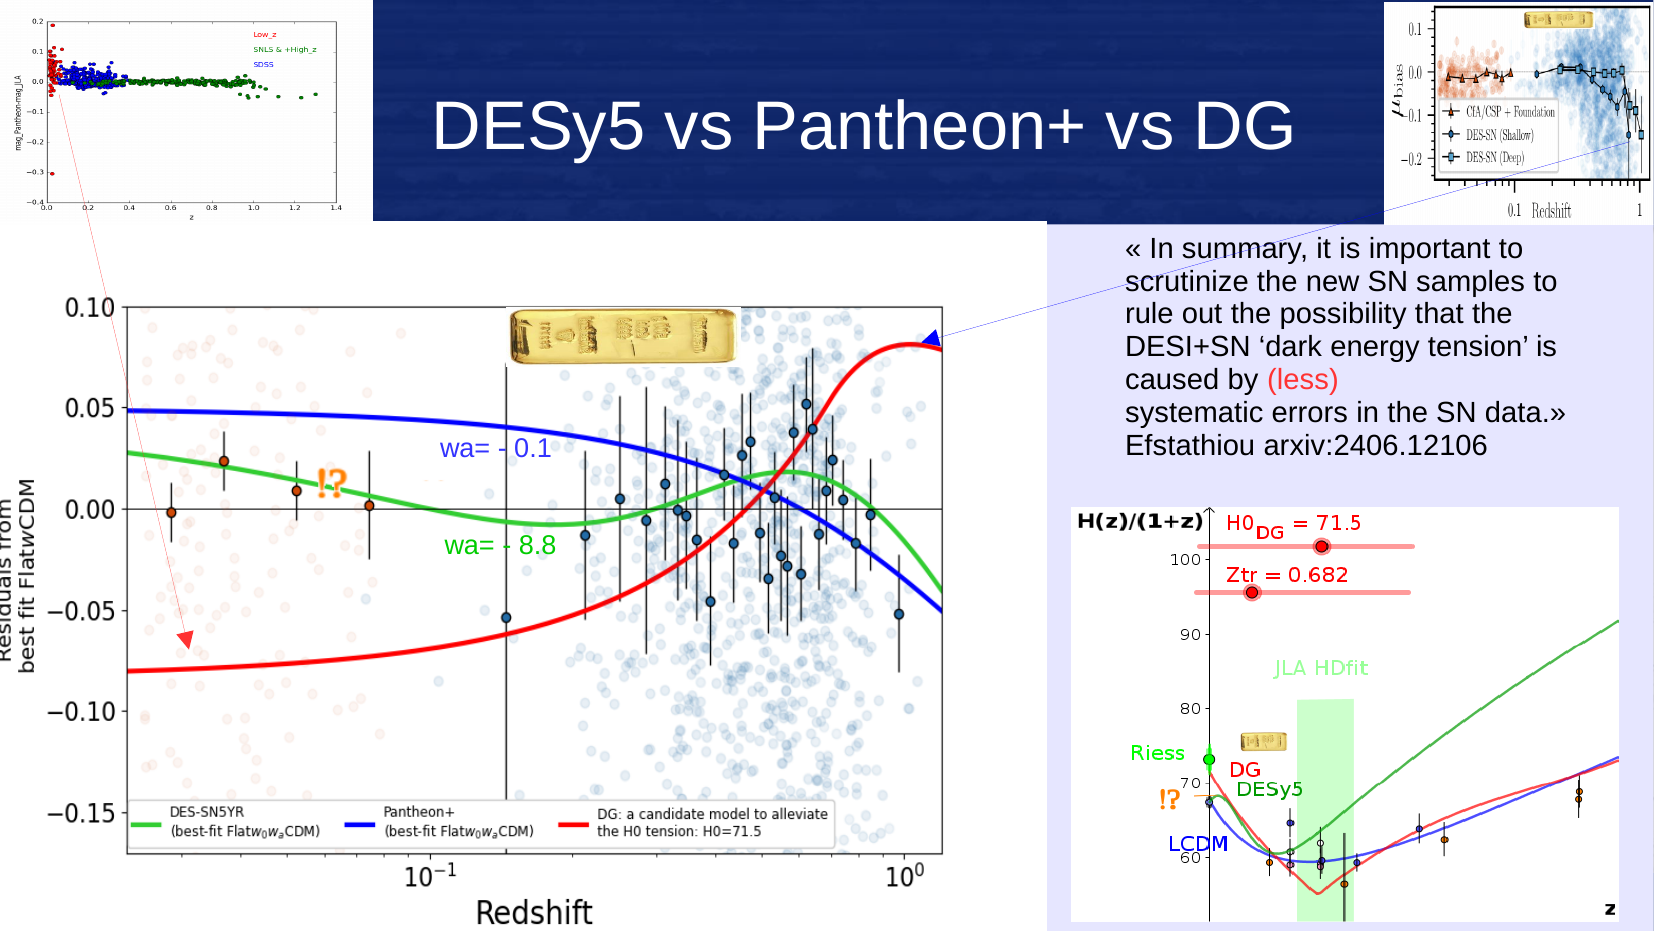

DESy5 vs Pantheon+ vs DG
#
« In summary, it is important to scrutinize the new SN samples to rule out the possibility that the DESI+SN ‘dark energy tension’ is caused by (less)
systematic errors in the SN data.» Efstathiou arxiv:2406.12106
wa= - 0.1
wa= - 8.8